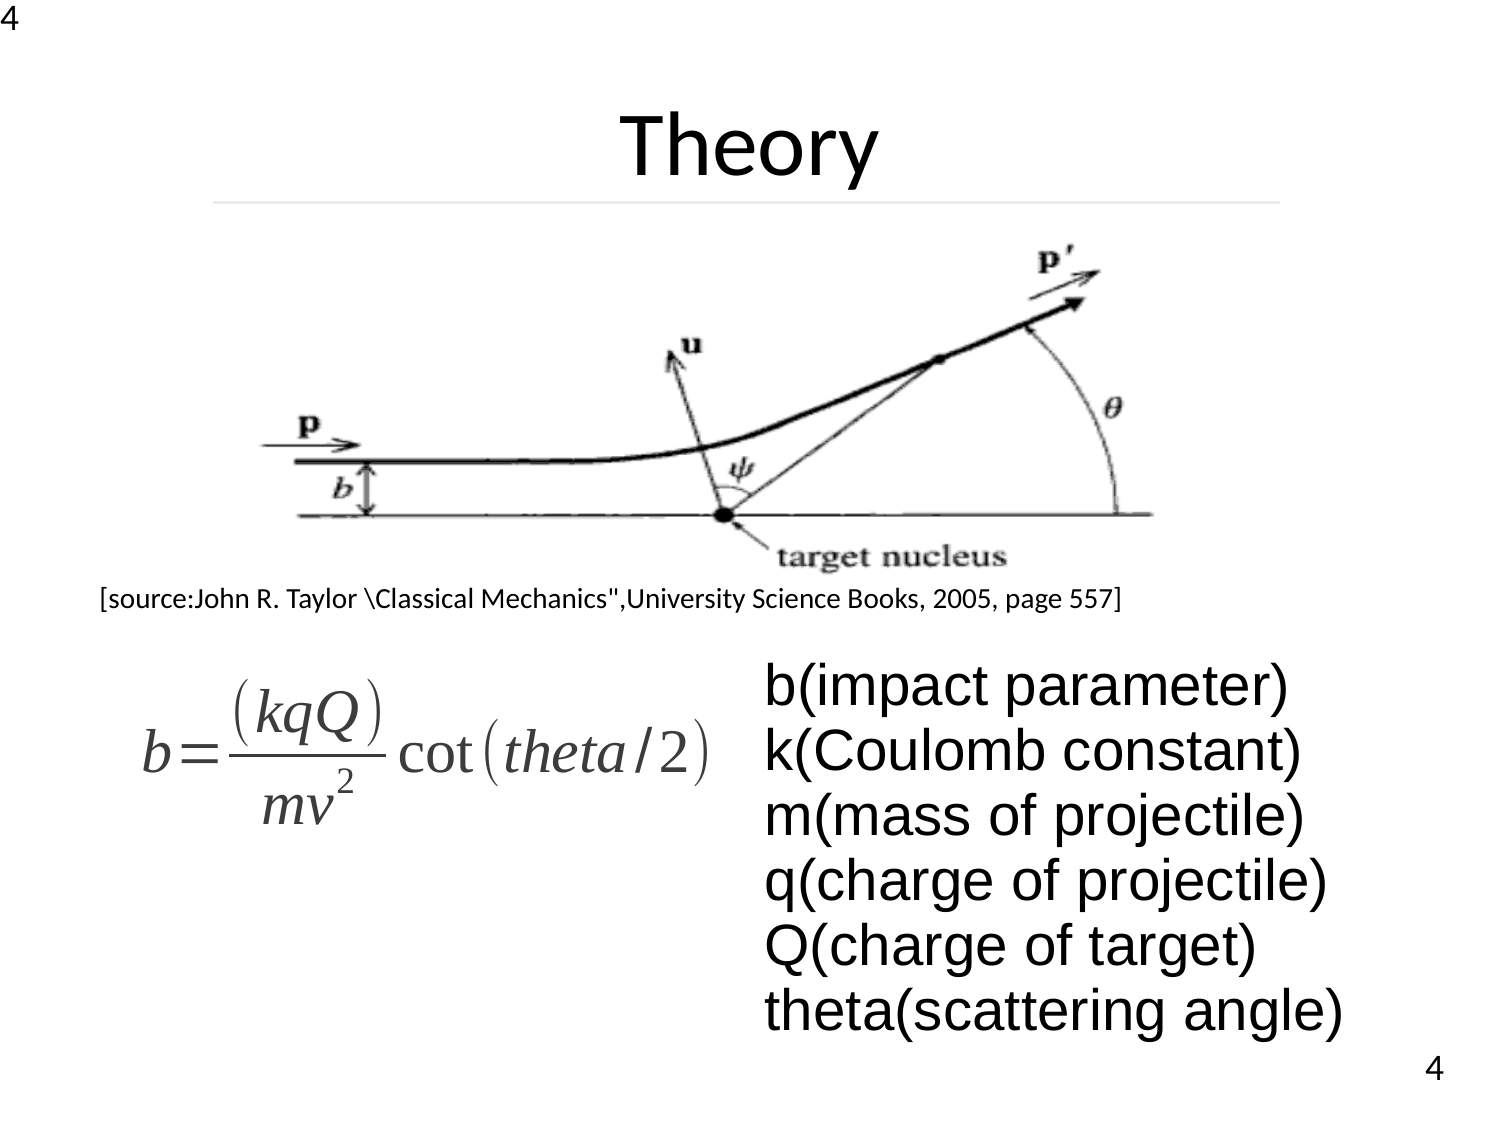

4
# Theory
[source:John R. Taylor \Classical Mechanics",University Science Books, 2005, page 557]
b(impact parameter)
k(Coulomb constant)
m(mass of projectile)
q(charge of projectile)
Q(charge of target)
theta(scattering angle)